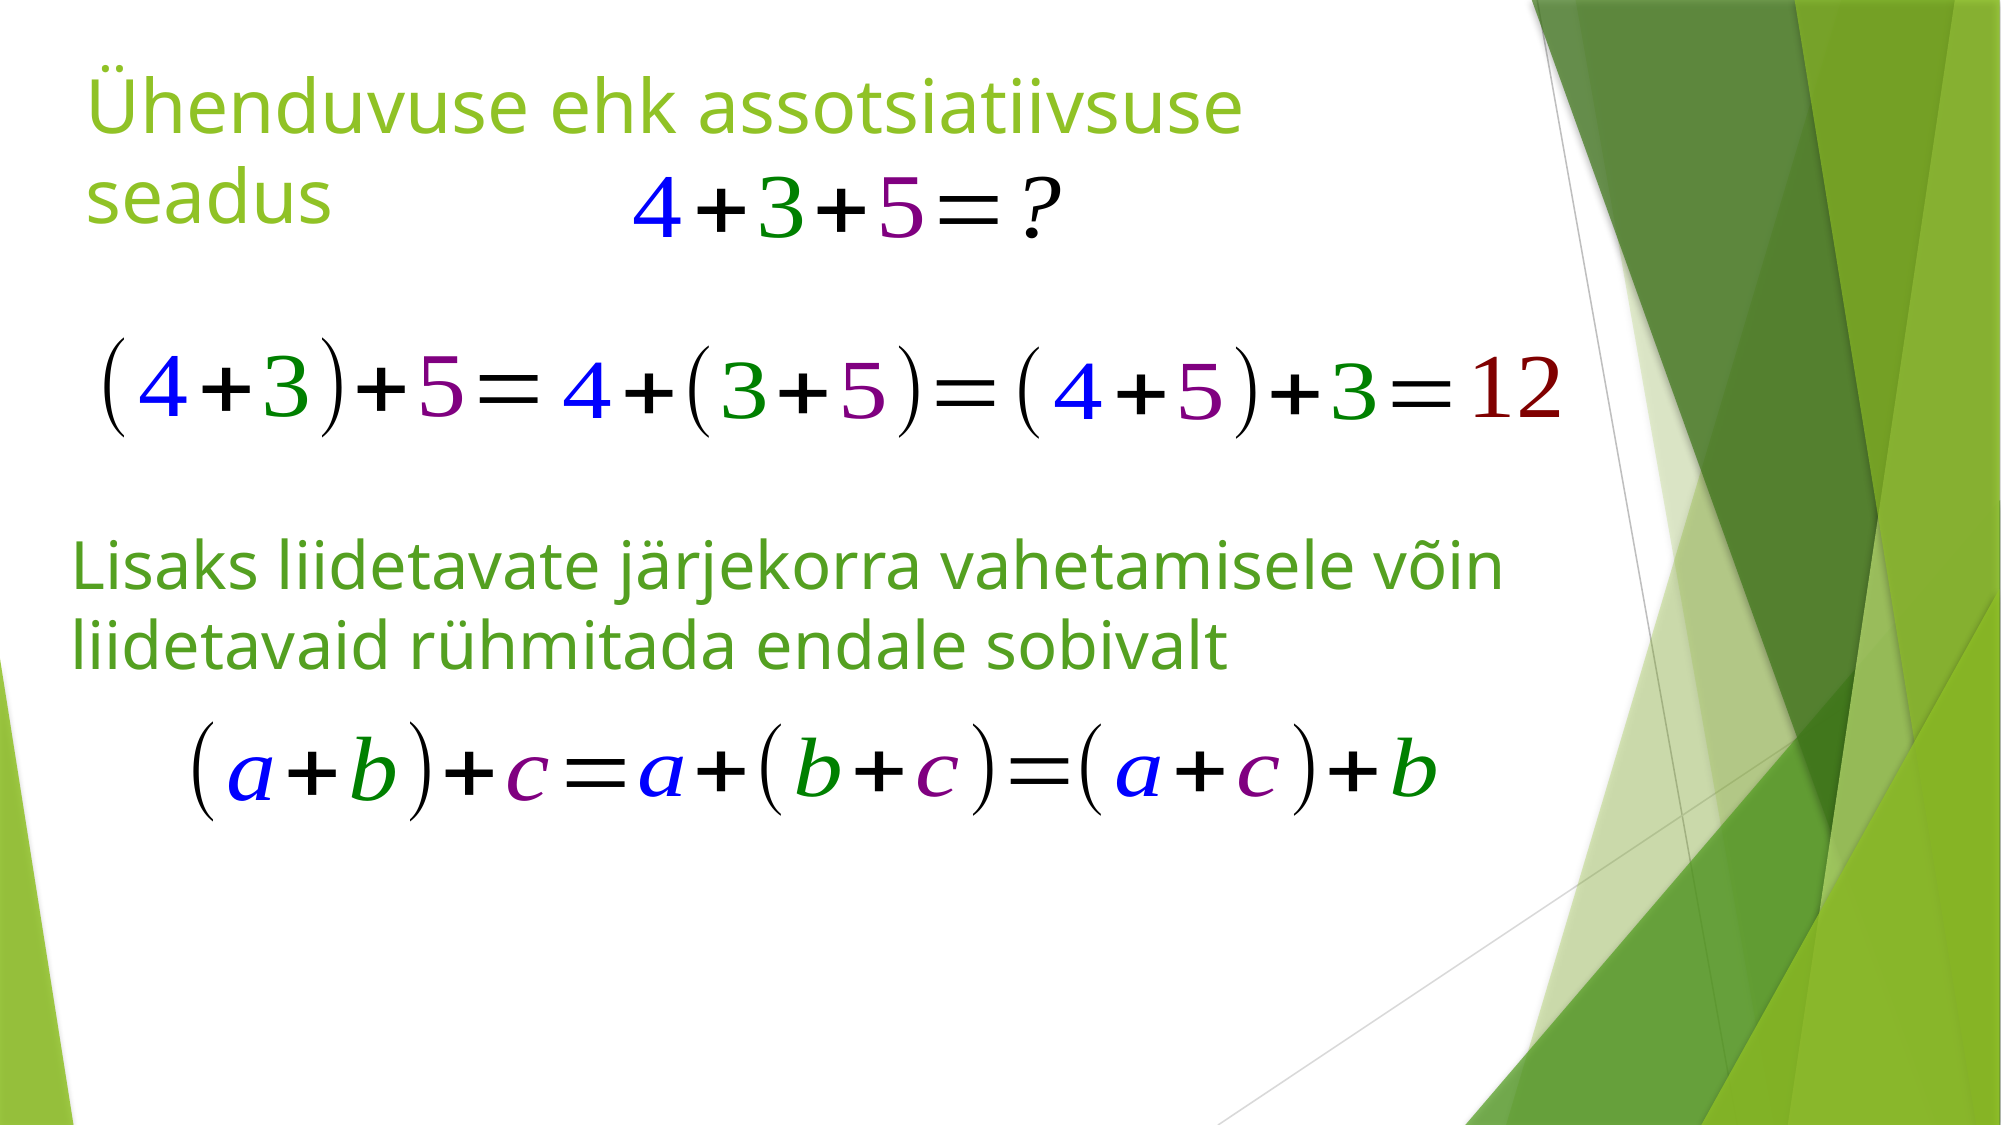

# Ühenduvuse ehk assotsiatiivsuse seadus
Lisaks liidetavate järjekorra vahetamisele võin
liidetavaid rühmitada endale sobivalt